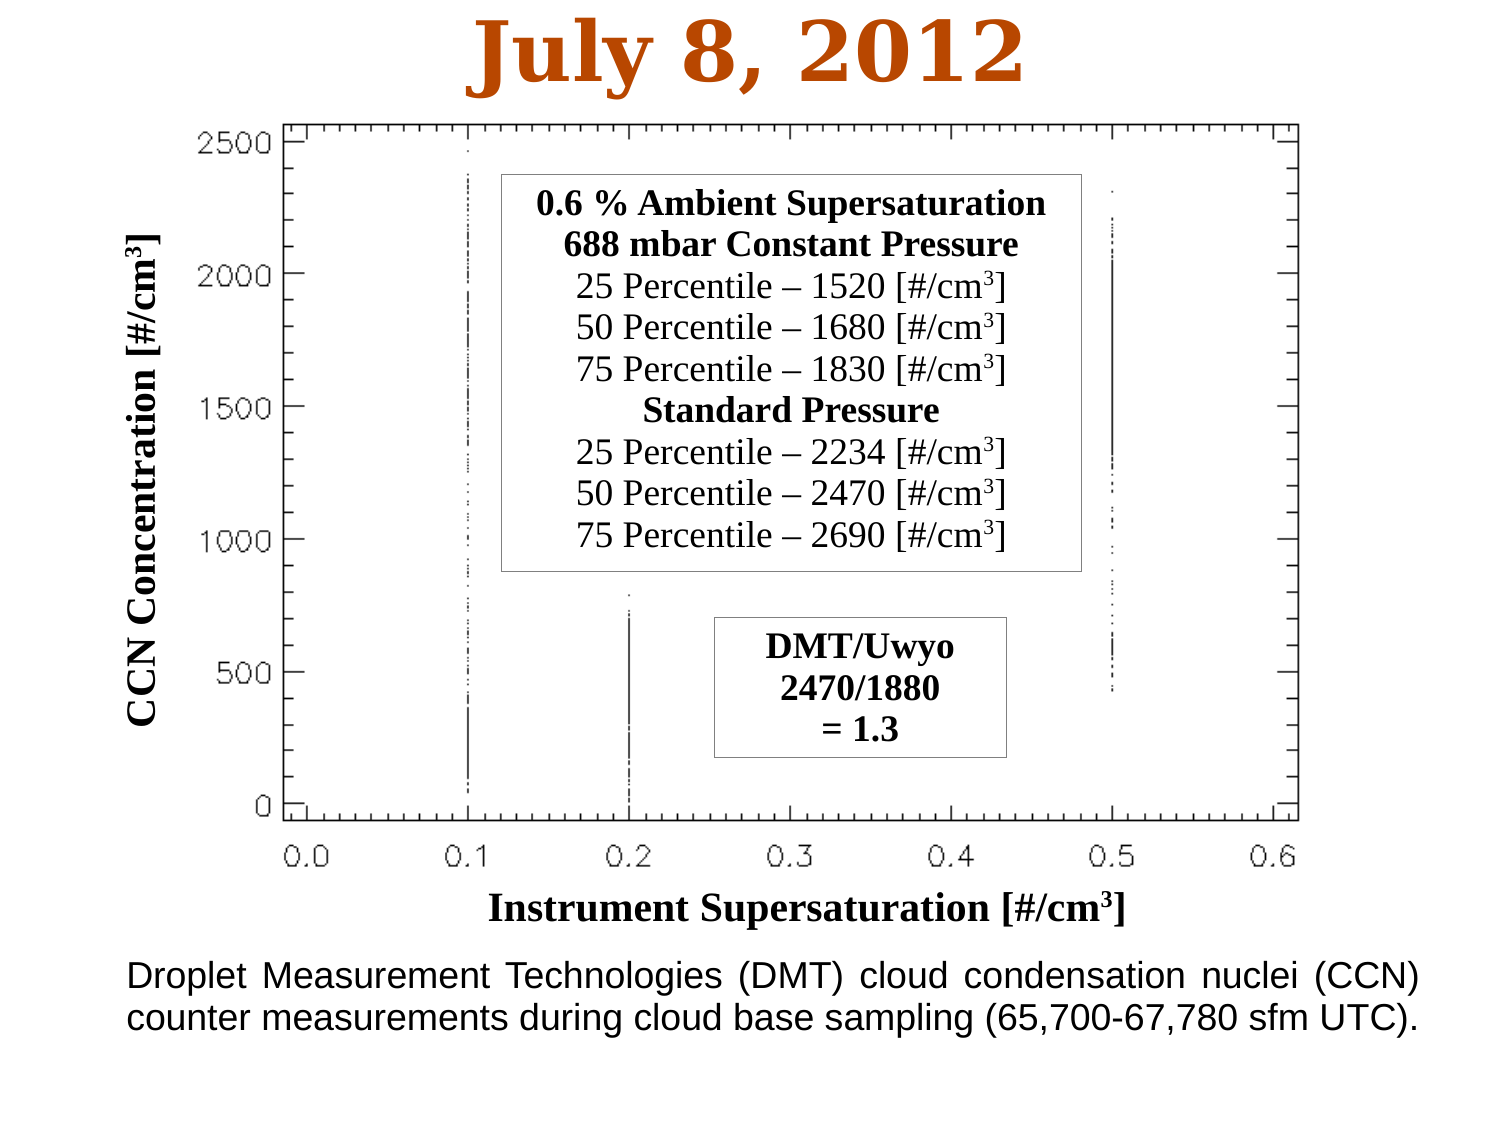

# July 8, 2012
0.6 % Ambient Supersaturation
688 mbar Constant Pressure
25 Percentile – 1520 [#/cm3]
50 Percentile – 1680 [#/cm3]
75 Percentile – 1830 [#/cm3]
Standard Pressure
25 Percentile – 2234 [#/cm3]
50 Percentile – 2470 [#/cm3]
75 Percentile – 2690 [#/cm3]
CCN Concentration [#/cm3]
DMT/Uwyo
2470/1880
= 1.3
Instrument Supersaturation [#/cm3]
Droplet Measurement Technologies (DMT) cloud condensation nuclei (CCN) counter measurements during cloud base sampling (65,700-67,780 sfm UTC).